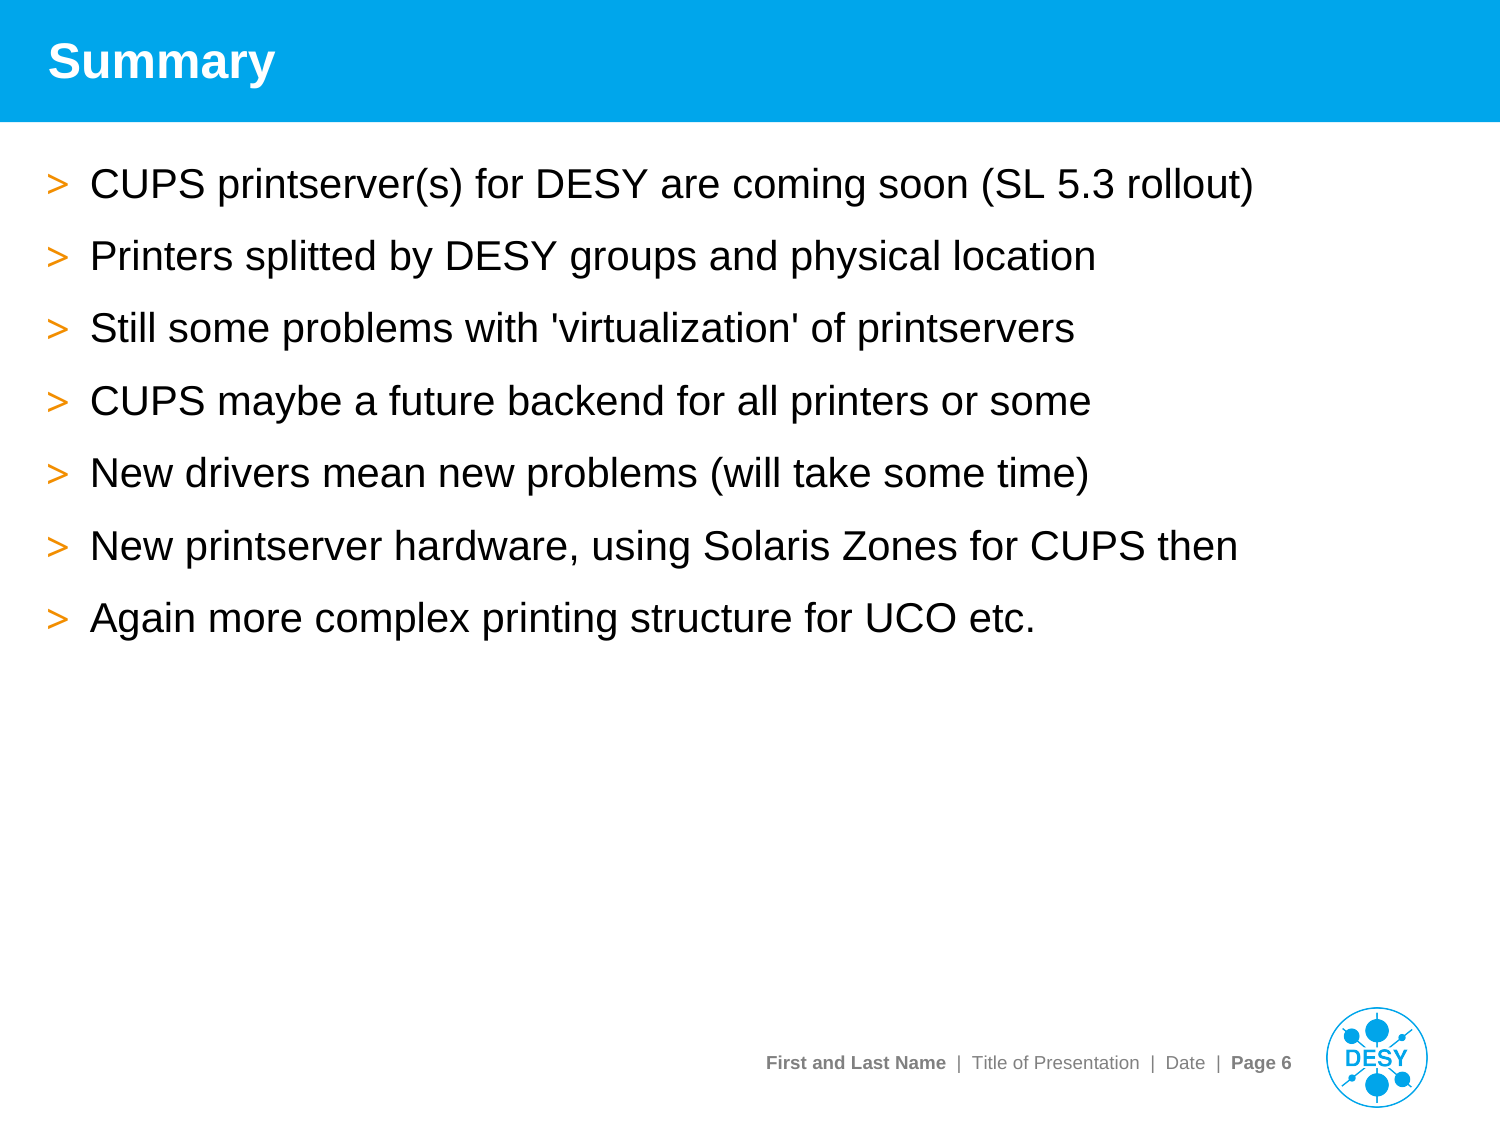

# Summary
CUPS printserver(s) for DESY are coming soon (SL 5.3 rollout)
Printers splitted by DESY groups and physical location
Still some problems with 'virtualization' of printservers
CUPS maybe a future backend for all printers or some
New drivers mean new problems (will take some time)
New printserver hardware, using Solaris Zones for CUPS then
Again more complex printing structure for UCO etc.